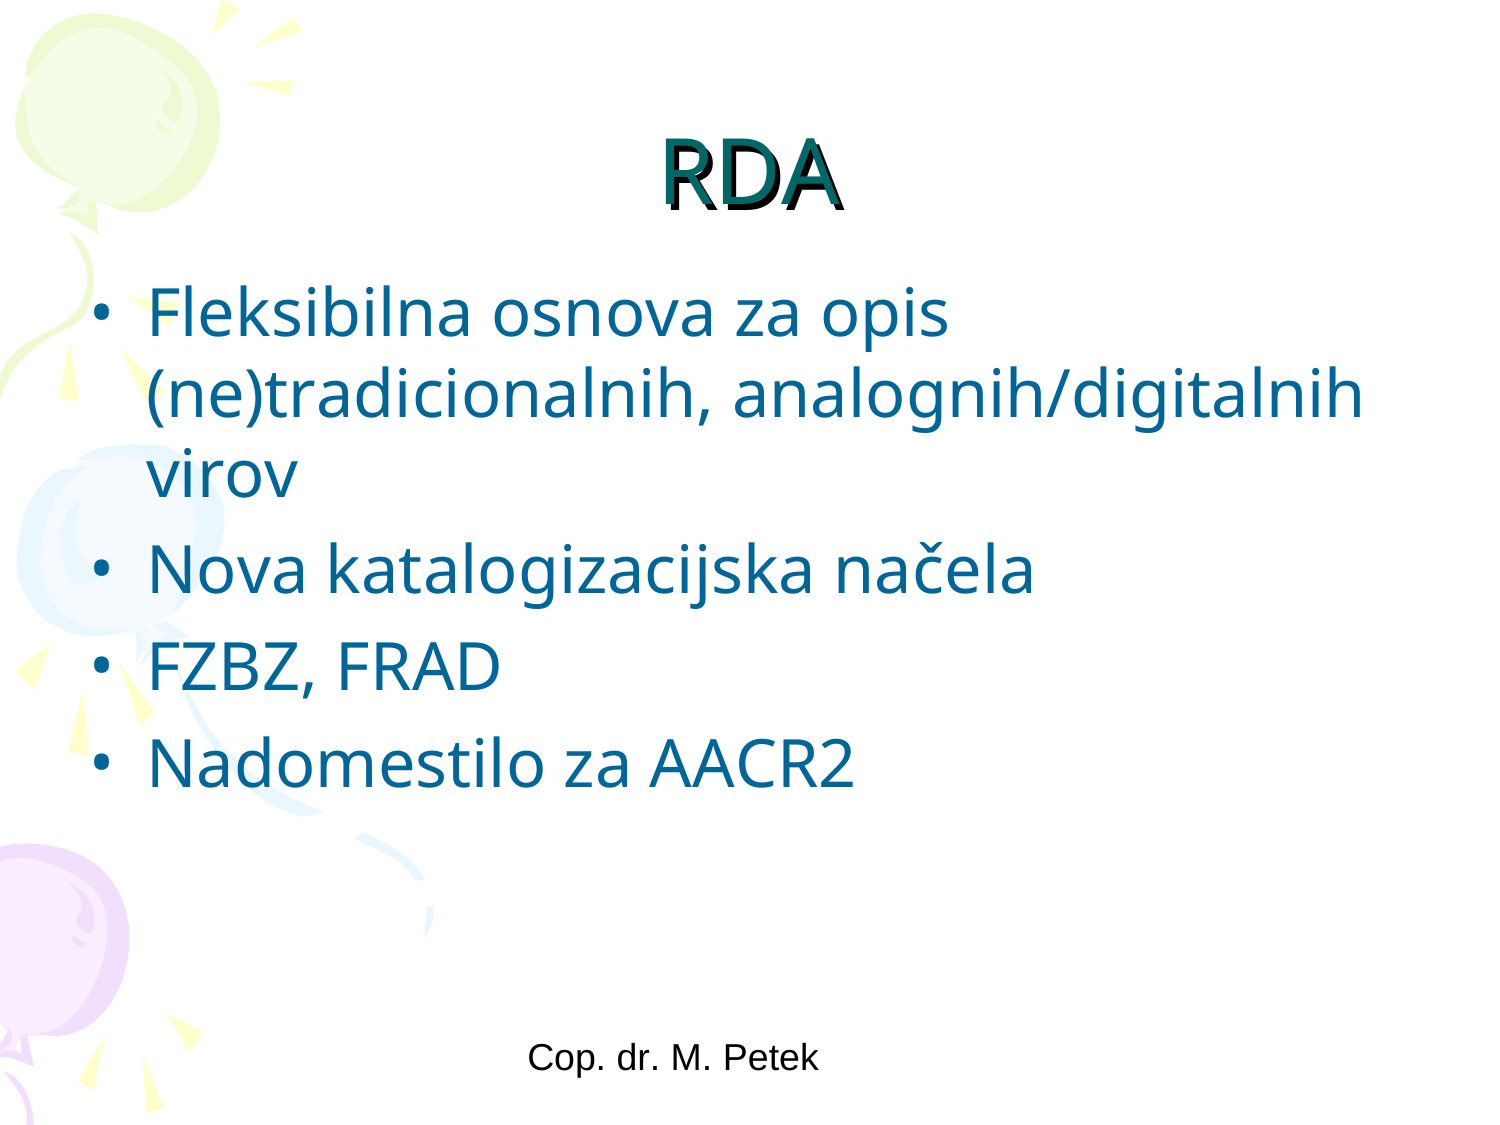

# RDA
Fleksibilna osnova za opis (ne)tradicionalnih, analognih/digitalnih virov
Nova katalogizacijska načela
FZBZ, FRAD
Nadomestilo za AACR2
Cop. dr. M. Petek